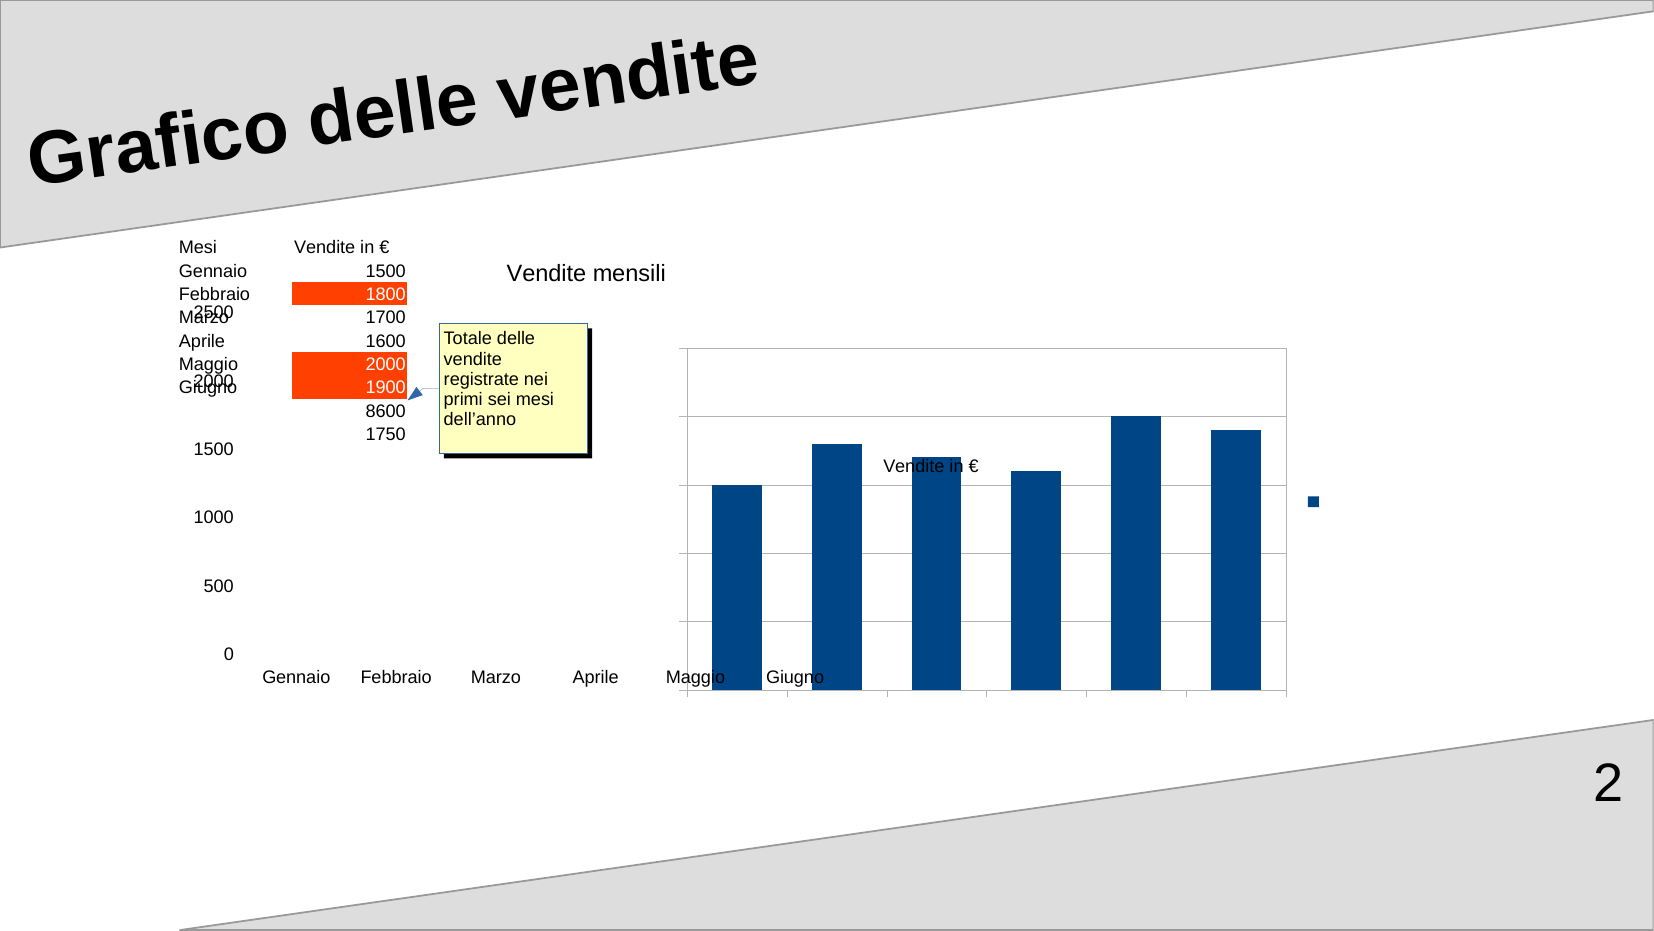

# Grafico delle vendite
[unsupported chart]
2